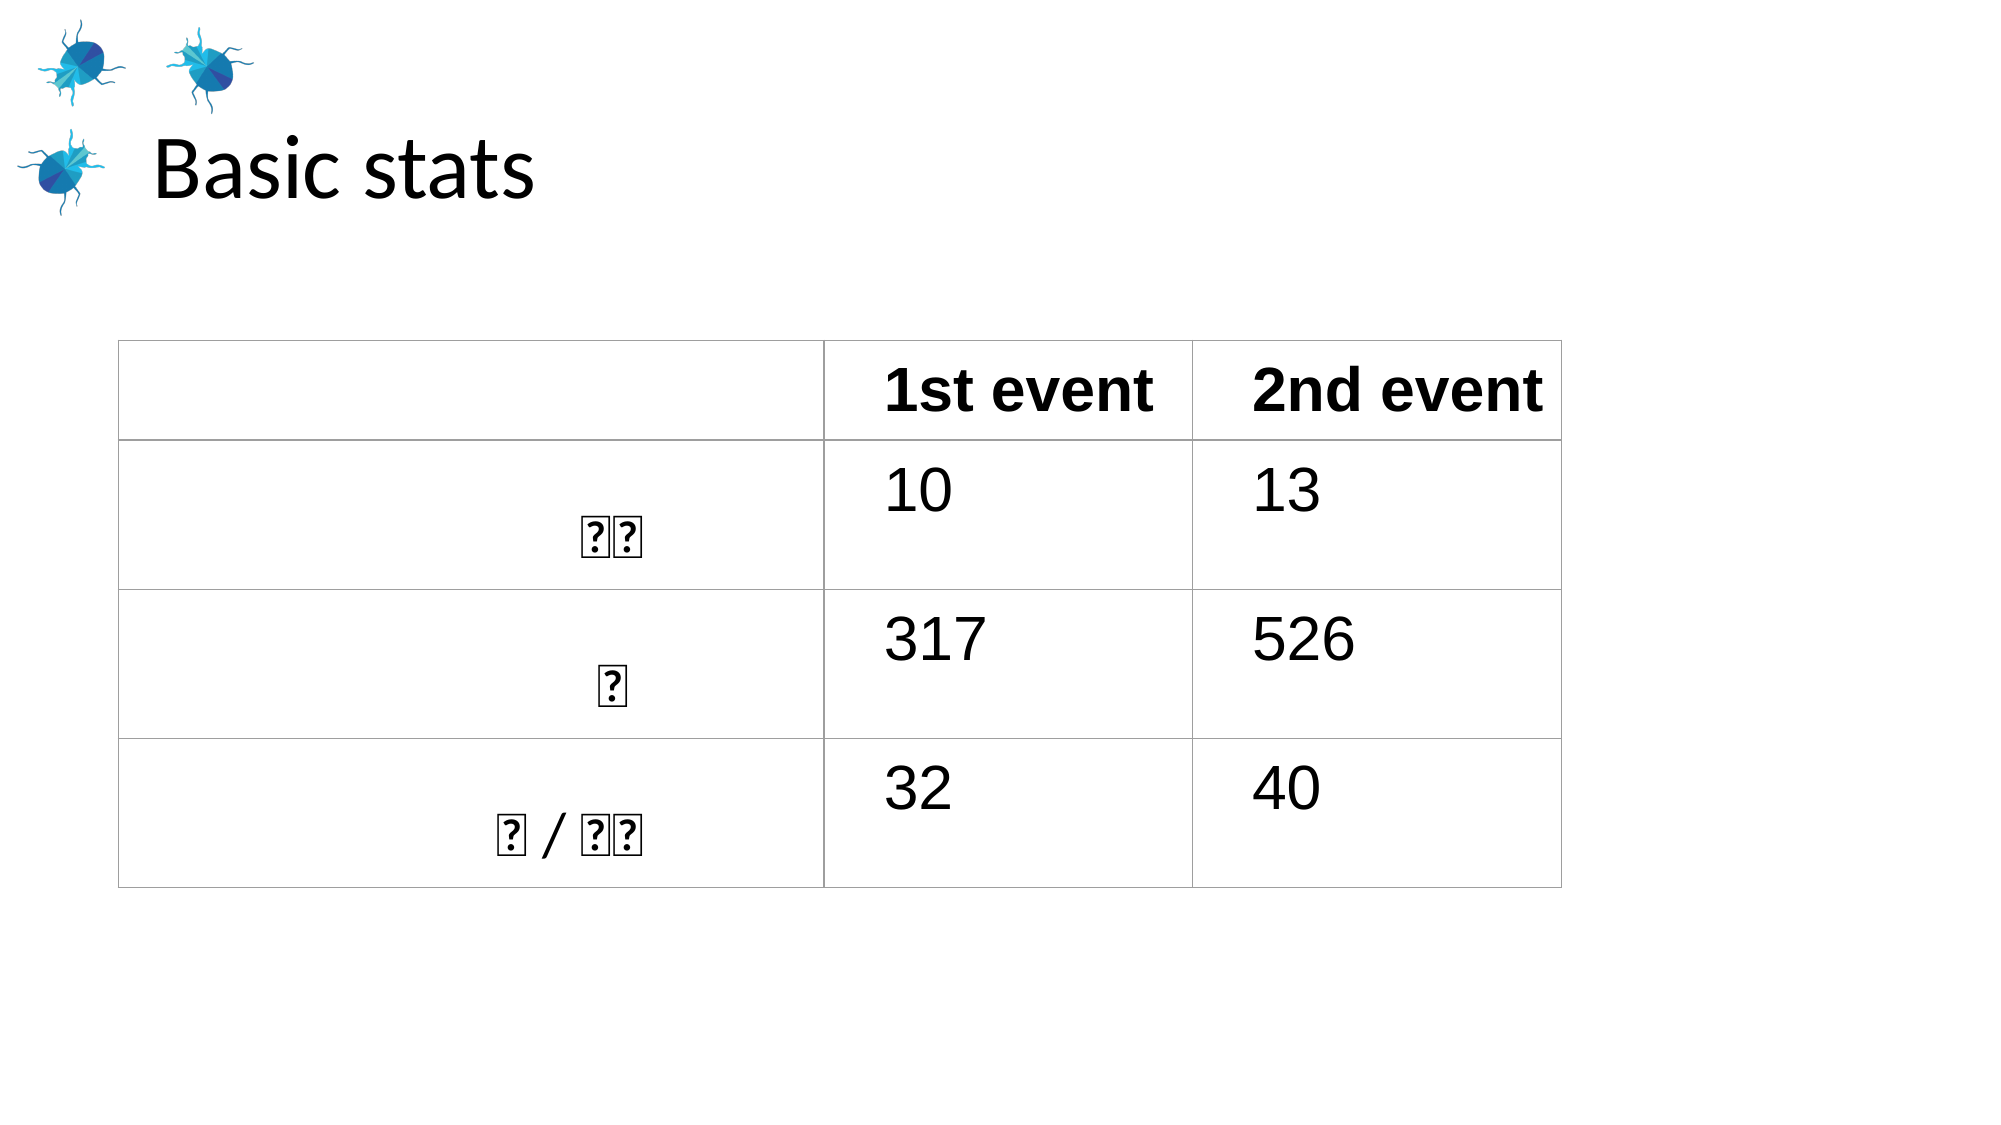

# Basic stats
| | 1st event | 2nd event |
| --- | --- | --- |
| 👬👭 | 10 | 13 |
| 🐞 | 317 | 526 |
| 🐞 / 👬👭 | 32 | 40 |